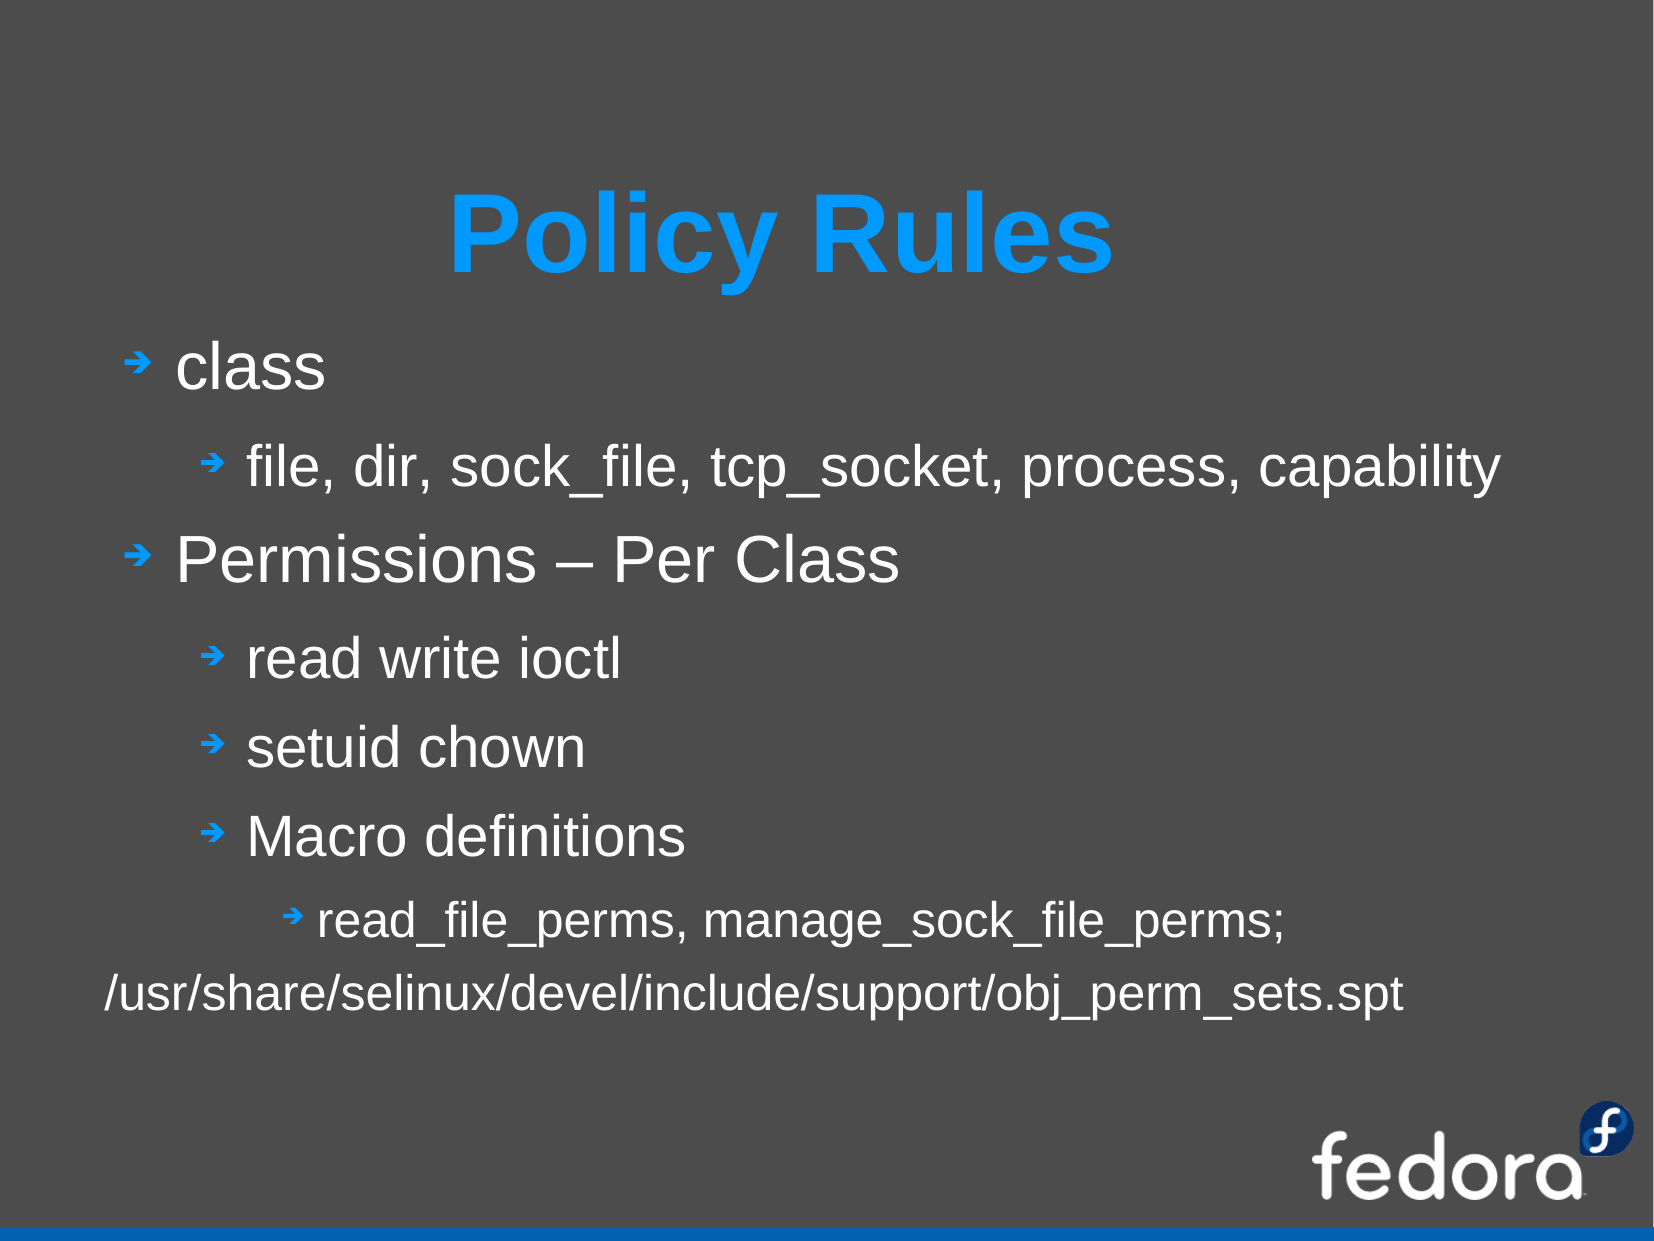

# Policy Rules
class
file, dir, sock_file, tcp_socket, process, capability
Permissions – Per Class
read write ioctl
setuid chown
Macro definitions
read_file_perms, manage_sock_file_perms;
/usr/share/selinux/devel/include/support/obj_perm_sets.spt